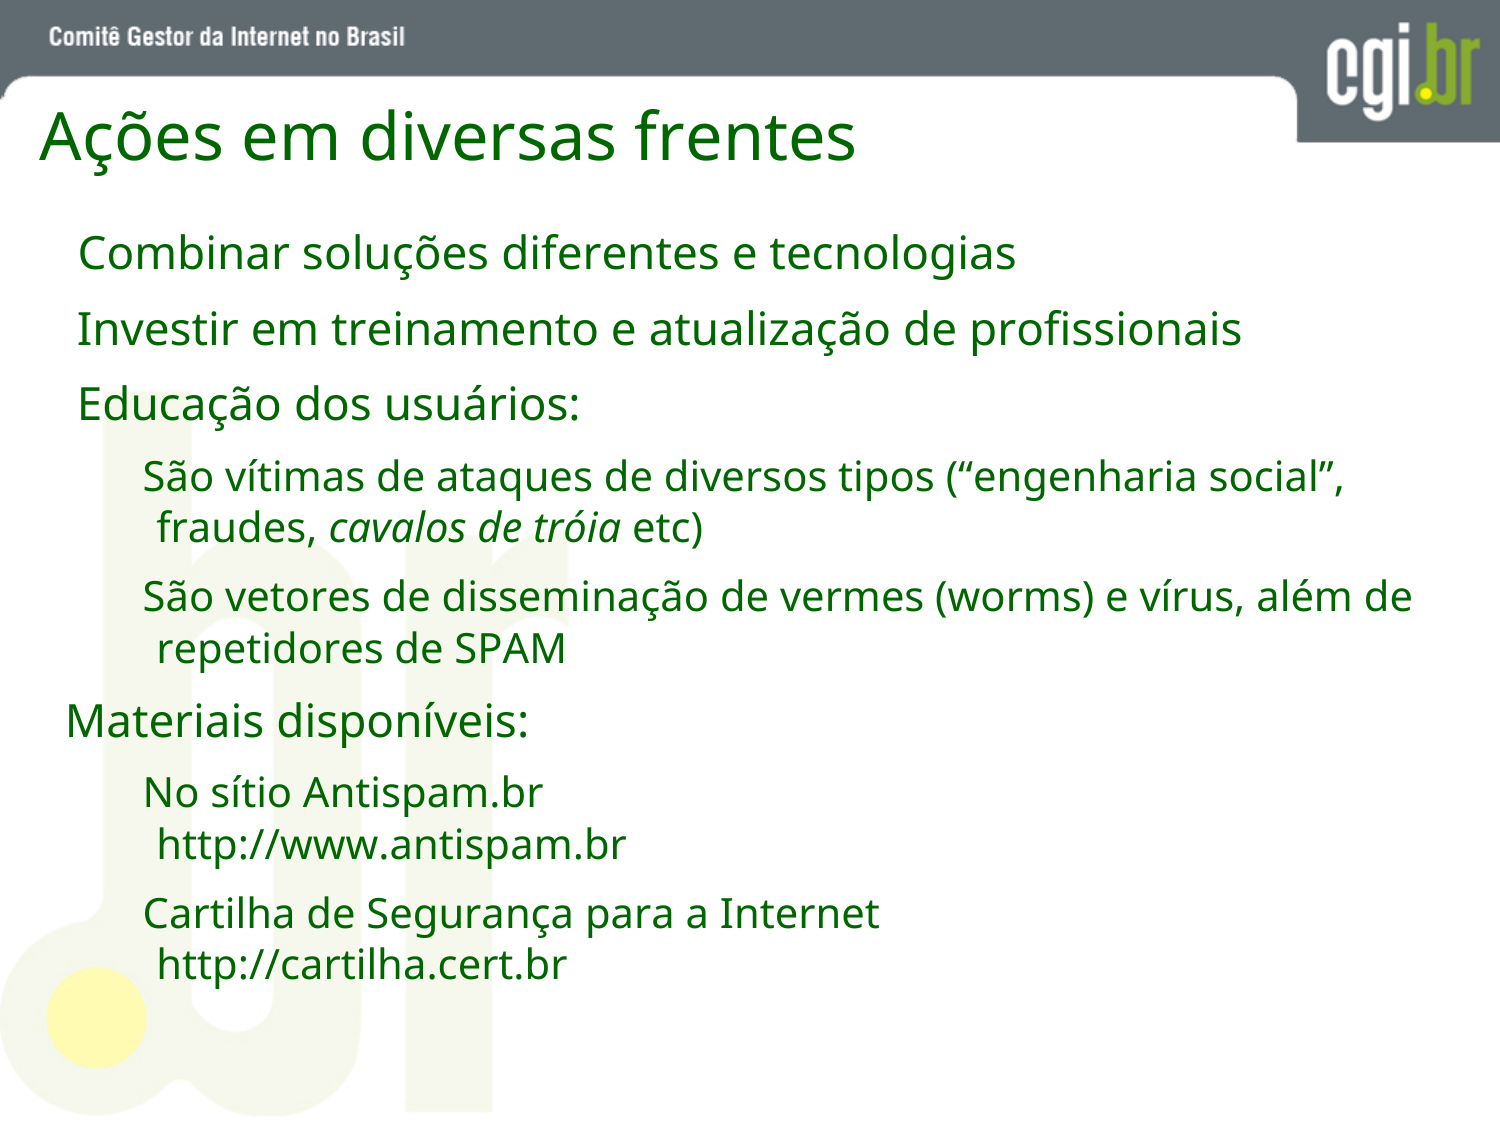

# Ações em diversas frentes
 Combinar soluções diferentes e tecnologias
 Investir em treinamento e atualização de profissionais
 Educação dos usuários:
São vítimas de ataques de diversos tipos (“engenharia social”, fraudes, cavalos de tróia etc)
São vetores de disseminação de vermes (worms) e vírus, além de repetidores de SPAM
Materiais disponíveis:
No sítio Antispam.br
http://www.antispam.br
Cartilha de Segurança para a Internet
http://cartilha.cert.br